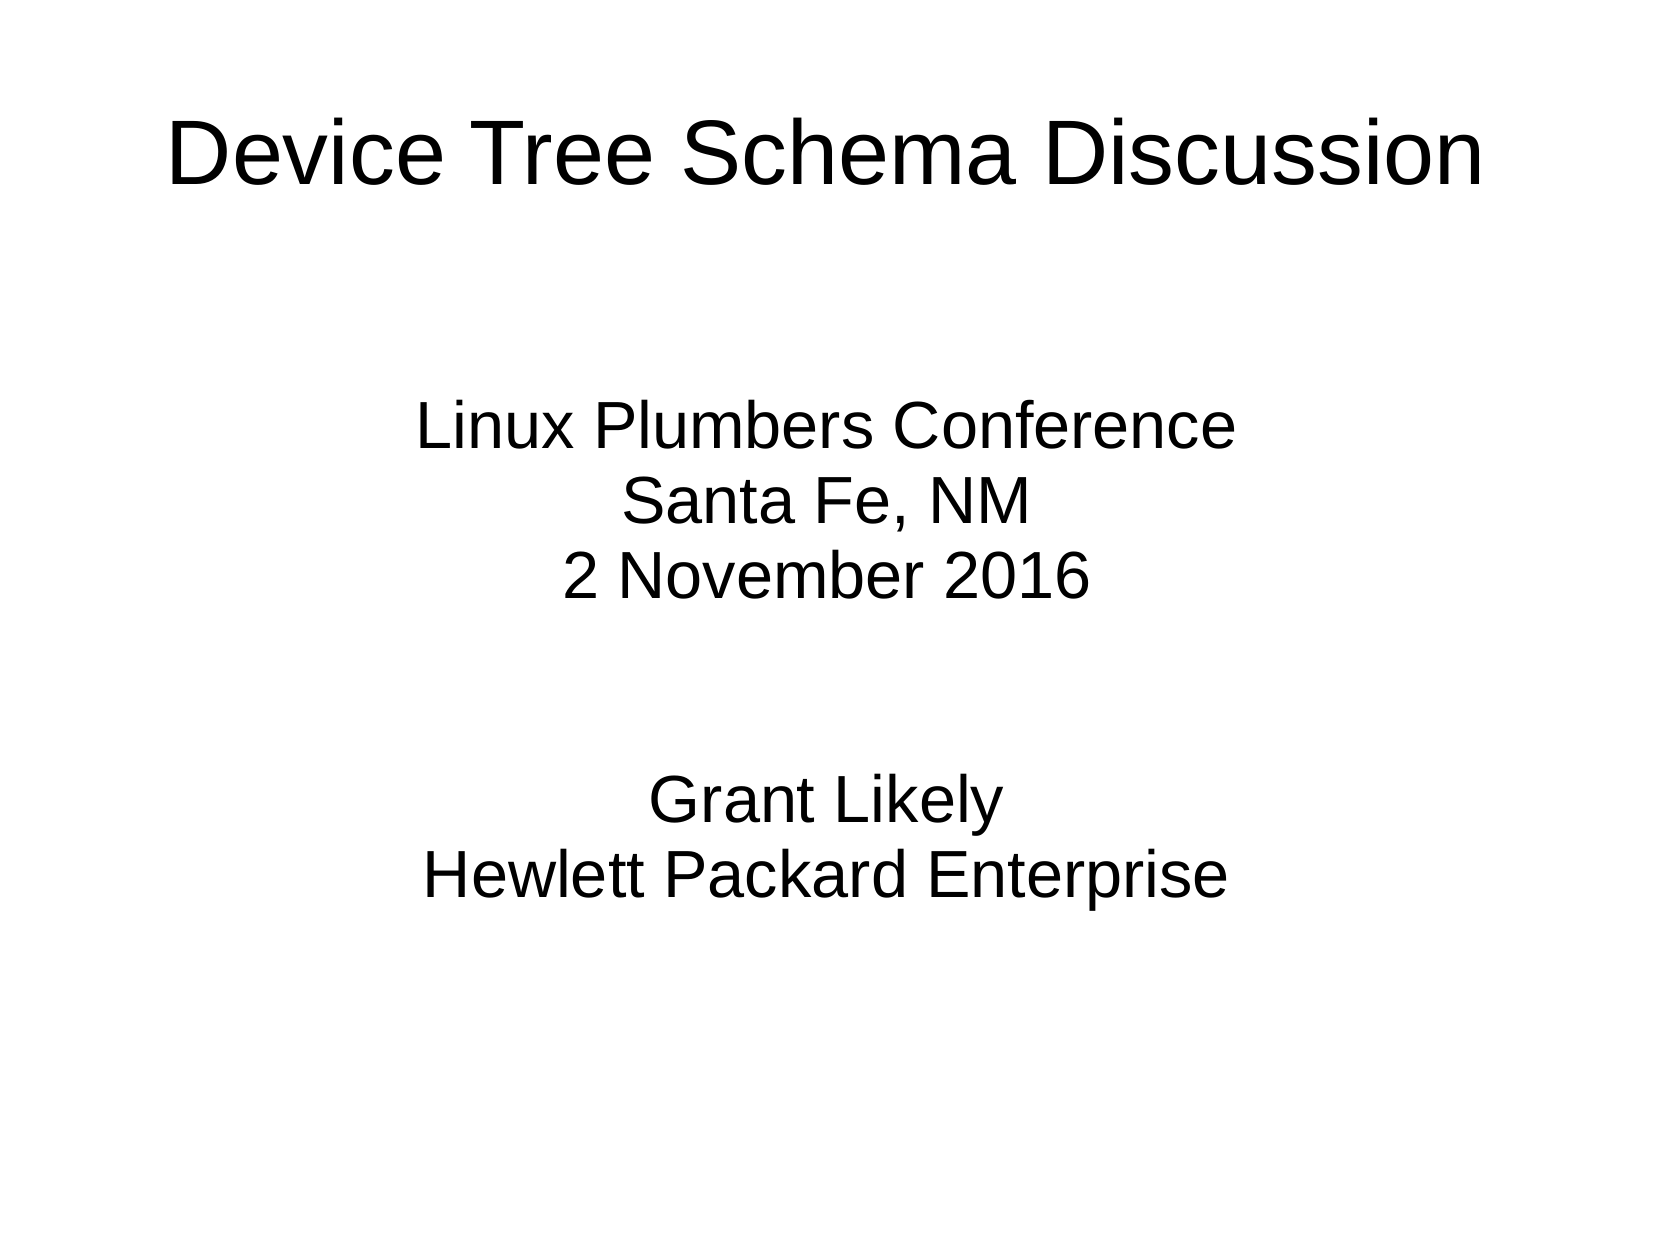

# Device Tree Schema Discussion
Linux Plumbers Conference
Santa Fe, NM
2 November 2016
Grant Likely
Hewlett Packard Enterprise